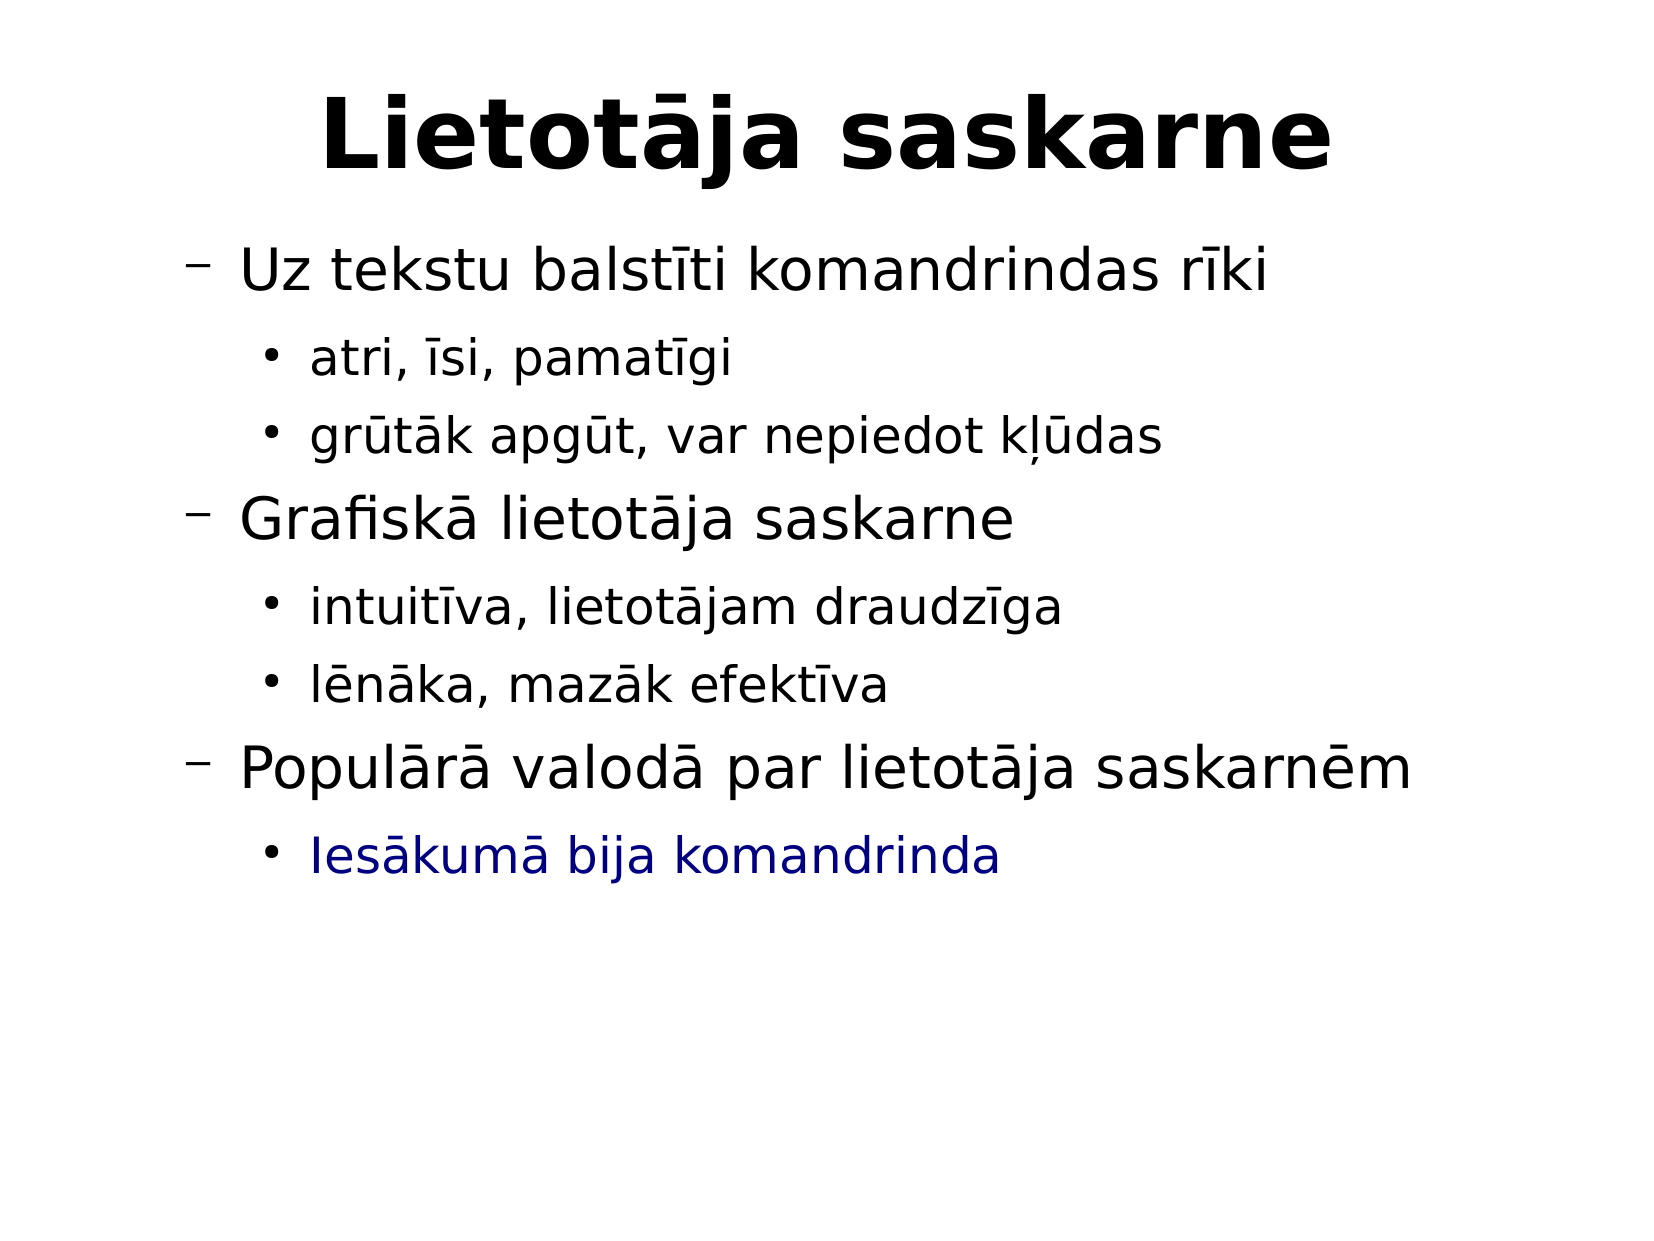

# Lietotāja saskarne
Uz tekstu balstīti komandrindas rīki
atri, īsi, pamatīgi
grūtāk apgūt, var nepiedot kļūdas
Grafiskā lietotāja saskarne
intuitīva, lietotājam draudzīga
lēnāka, mazāk efektīva
Populārā valodā par lietotāja saskarnēm
Iesākumā bija komandrinda